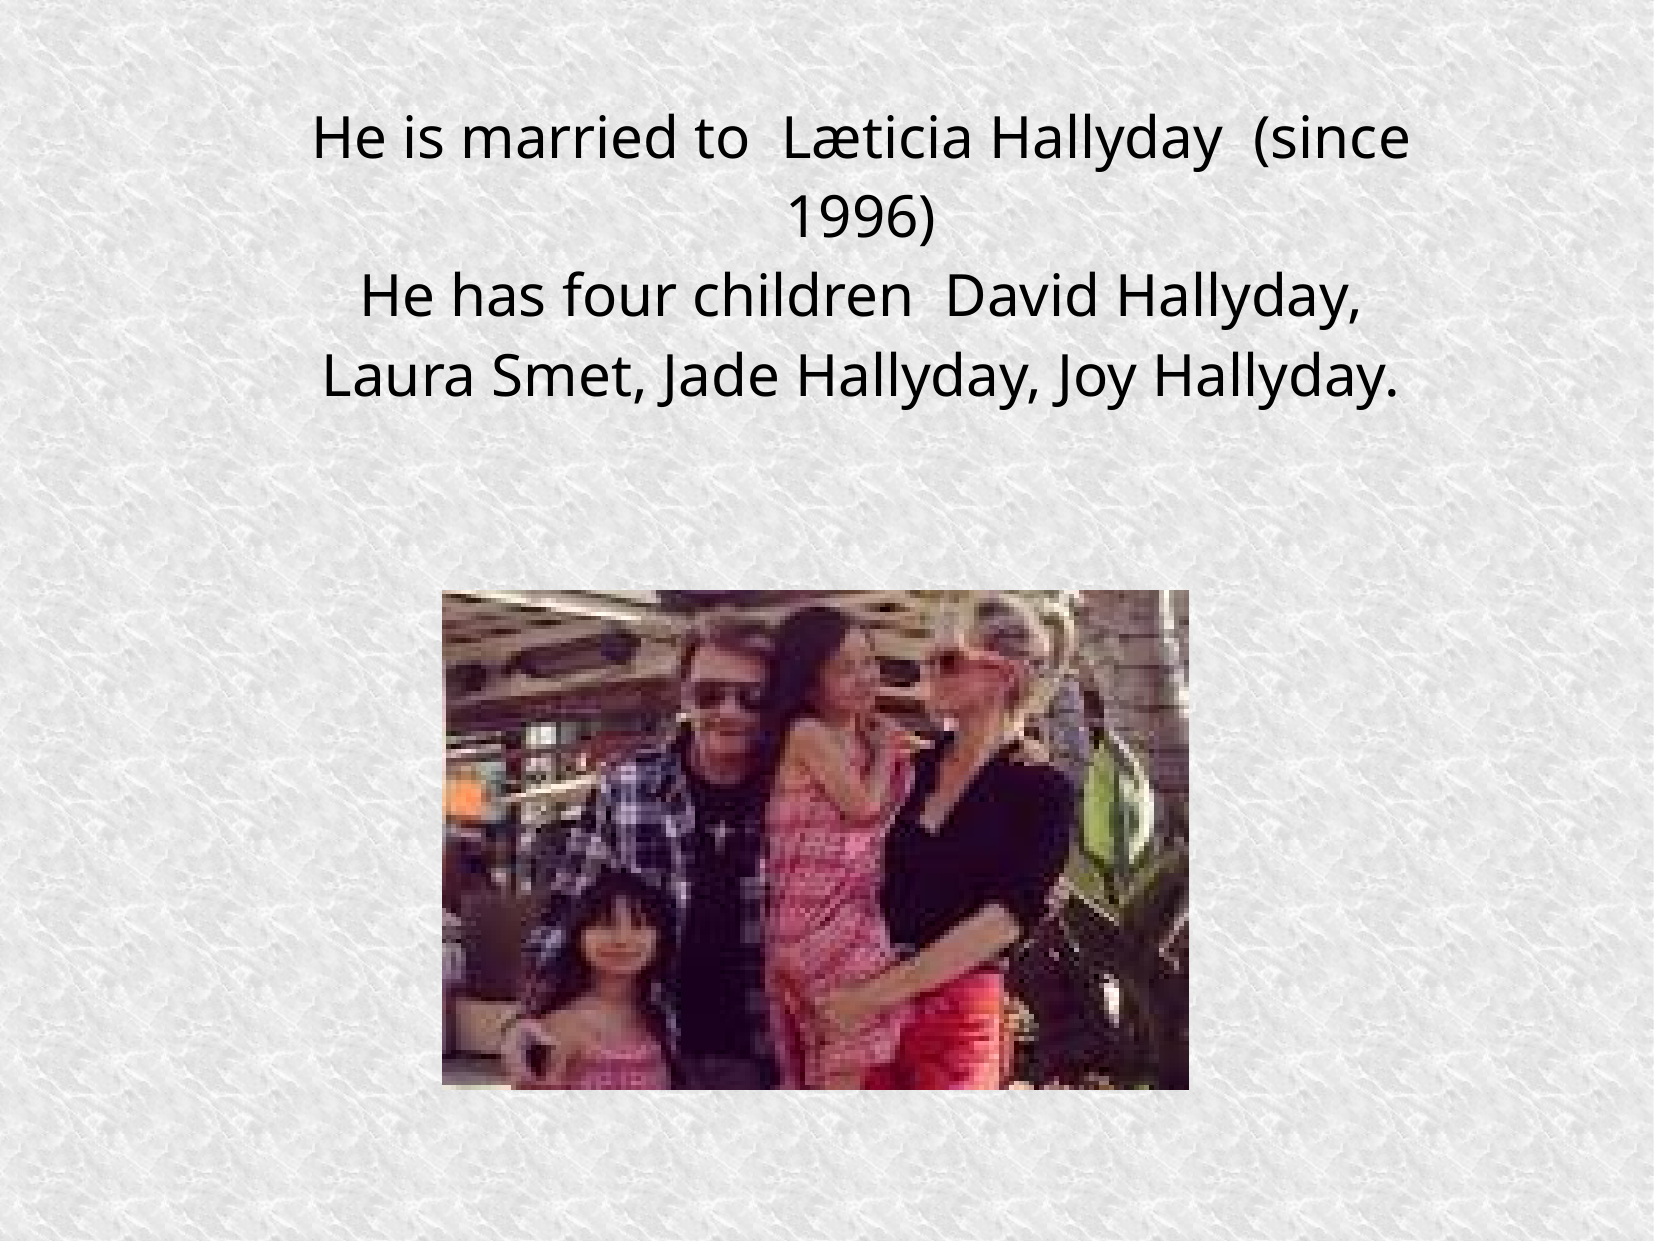

He is married to Læticia Hallyday (since 1996)
He has four children David Hallyday, Laura Smet, Jade Hallyday, Joy Hallyday.